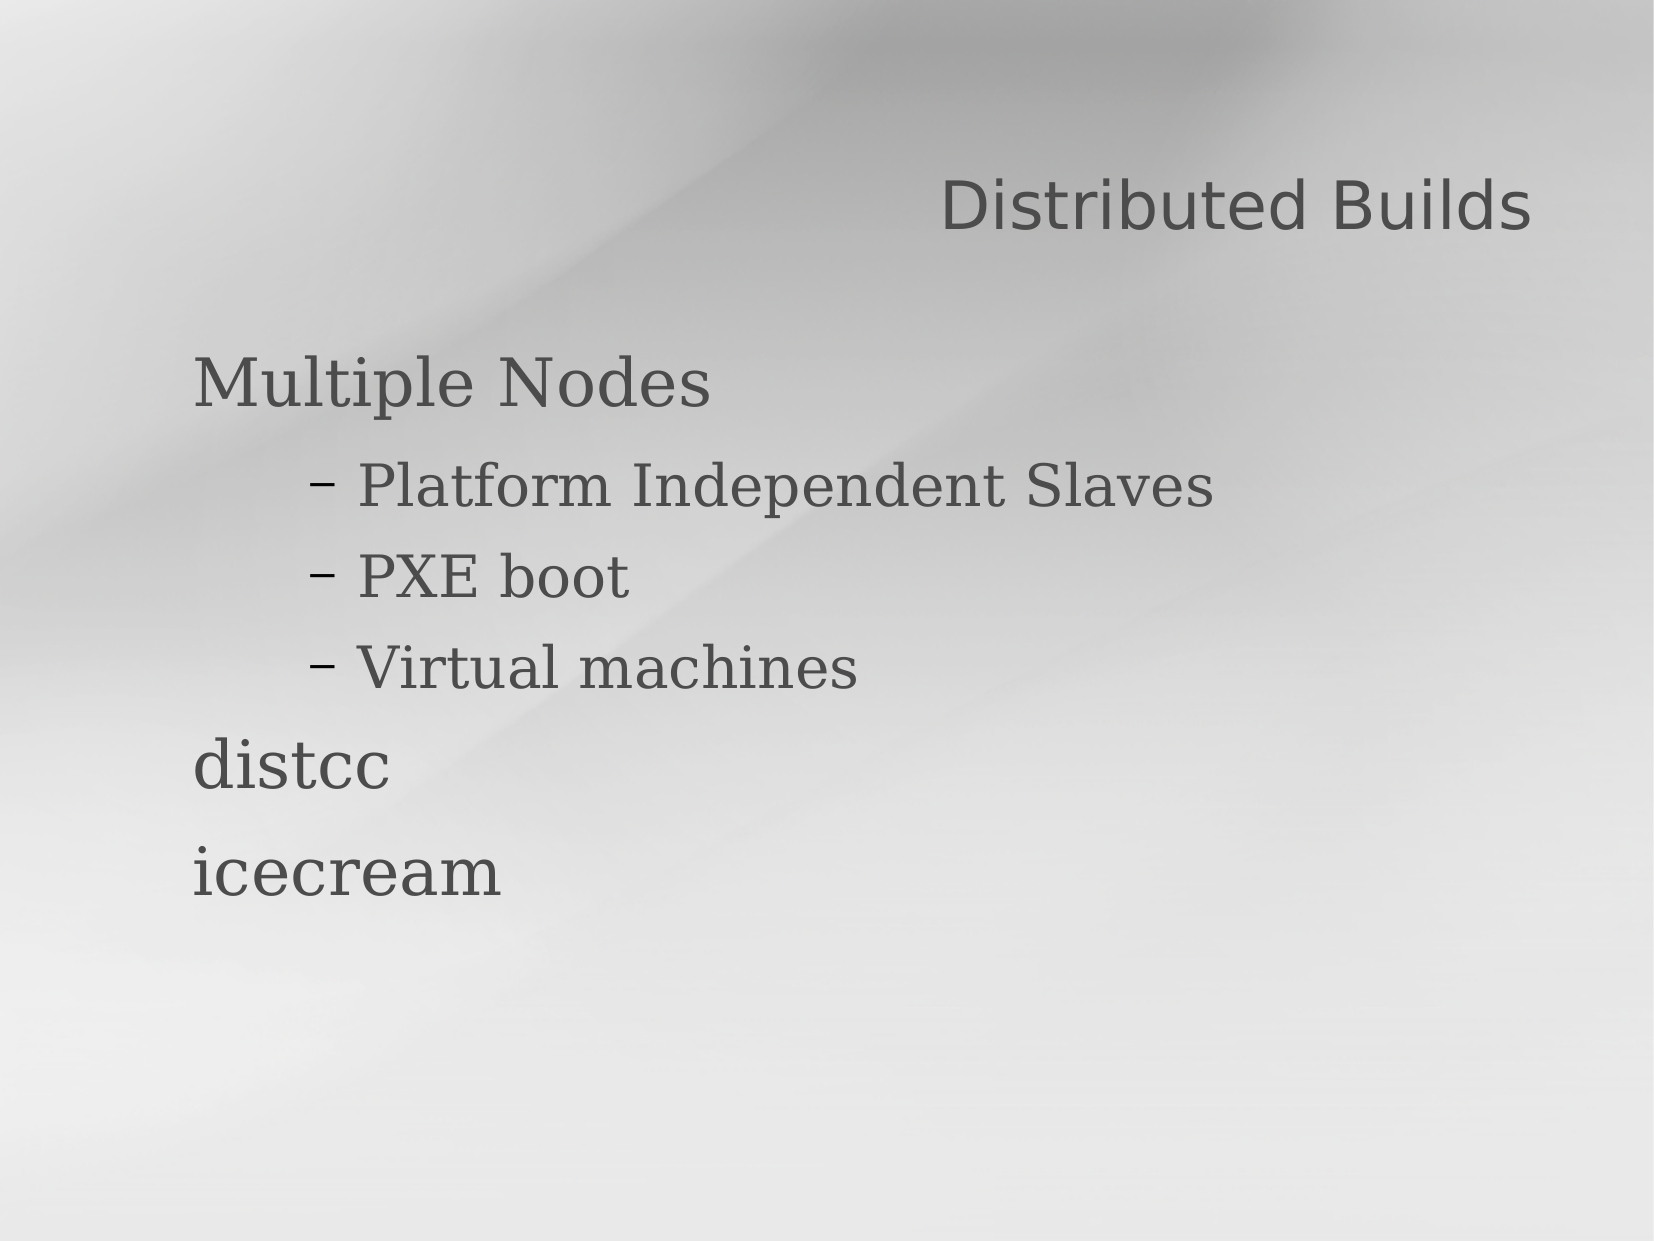

# Distributed Builds
Multiple Nodes
Platform Independent Slaves
PXE boot
Virtual machines
distcc
icecream